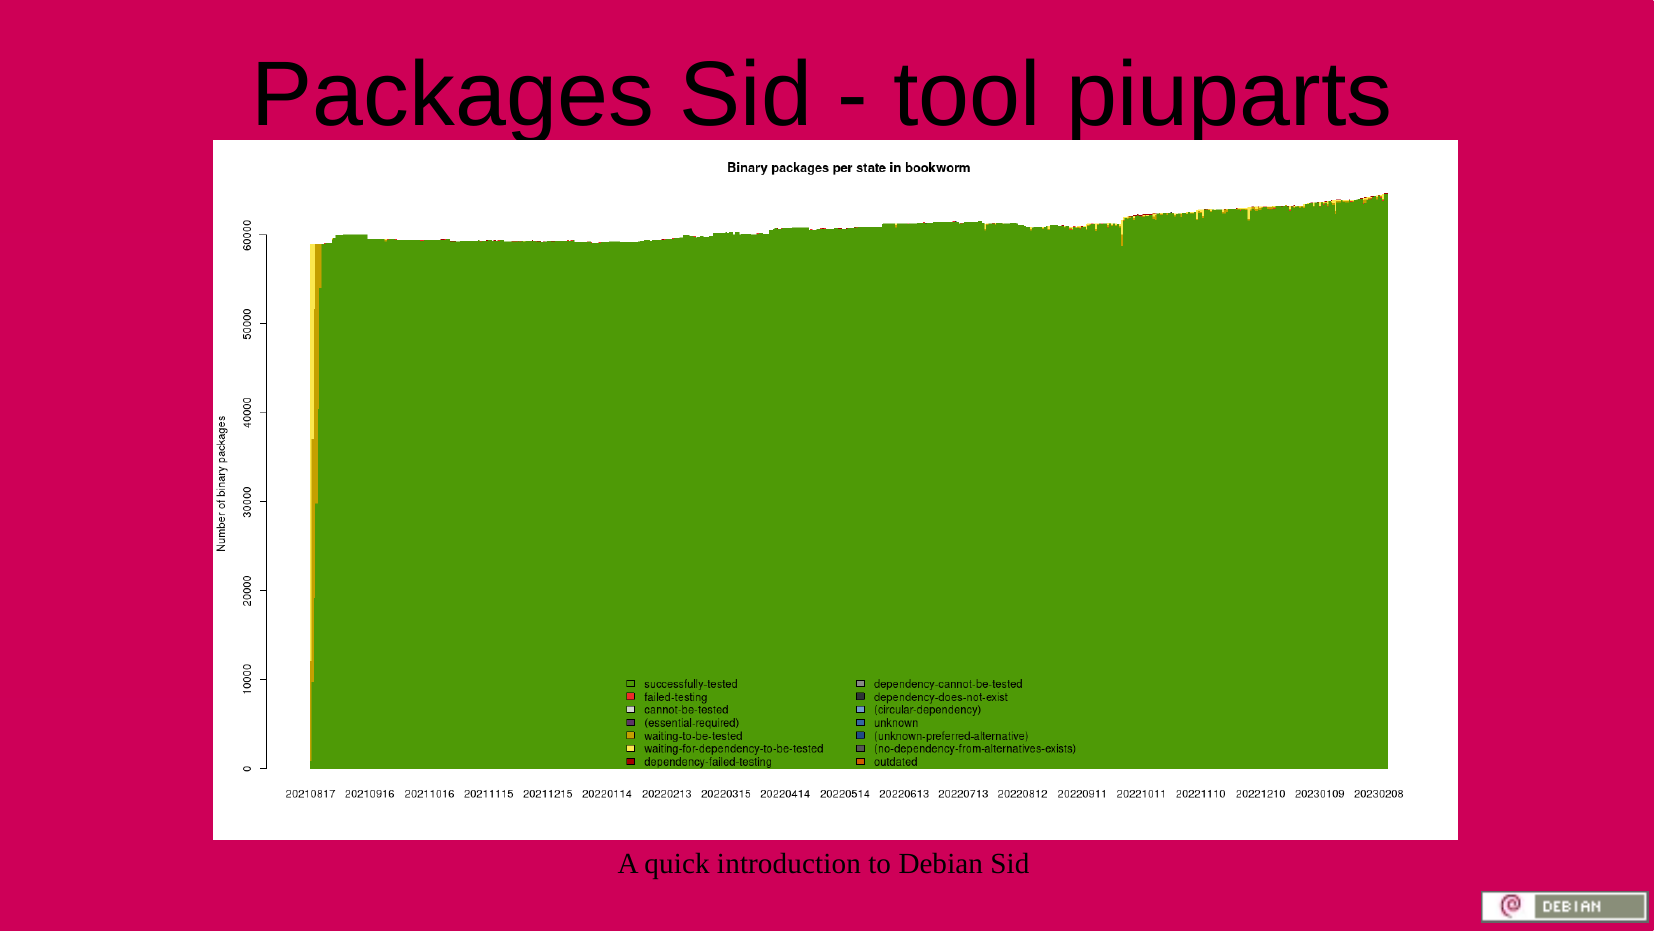

# Packages Sid - tool piuparts
A quick introduction to Debian Sid